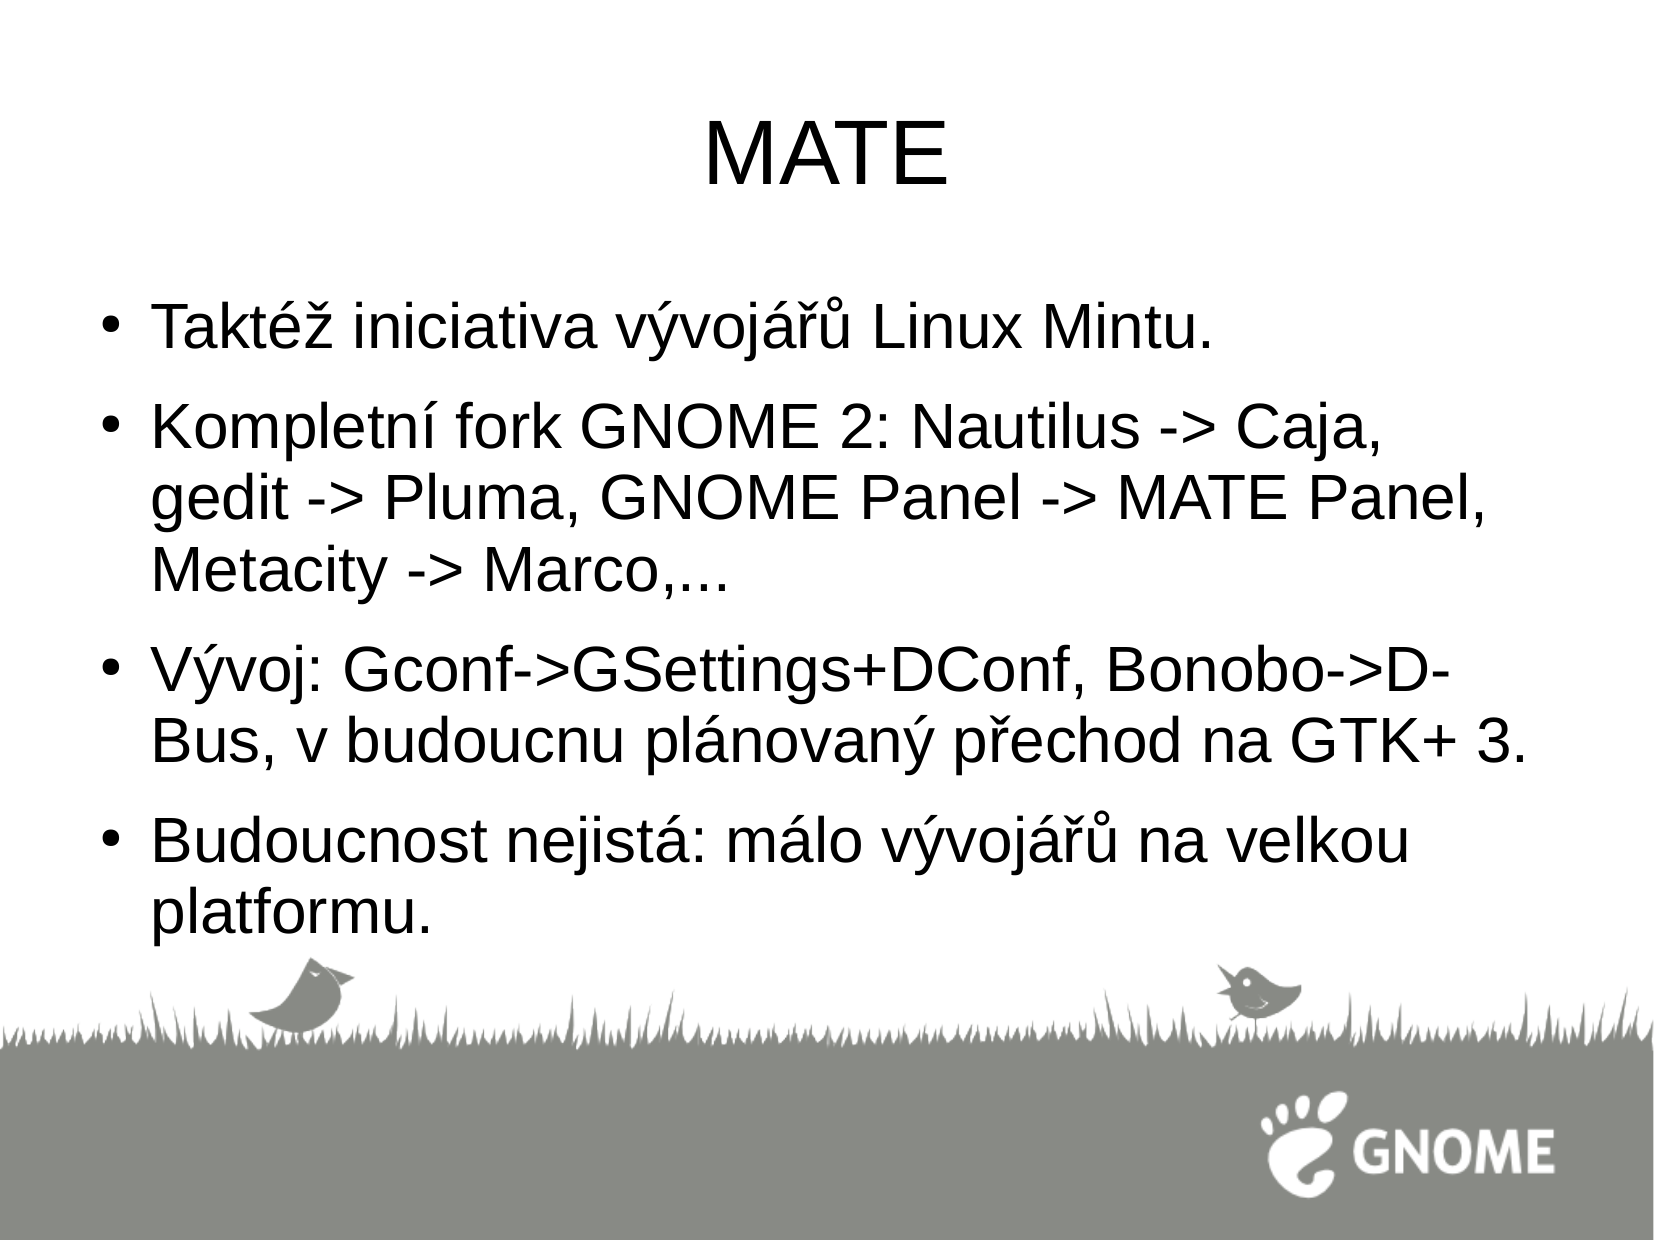

# MATE
Taktéž iniciativa vývojářů Linux Mintu.
Kompletní fork GNOME 2: Nautilus -> Caja, gedit -> Pluma, GNOME Panel -> MATE Panel, Metacity -> Marco,...
Vývoj: Gconf->GSettings+DConf, Bonobo->D-Bus, v budoucnu plánovaný přechod na GTK+ 3.
Budoucnost nejistá: málo vývojářů na velkou platformu.